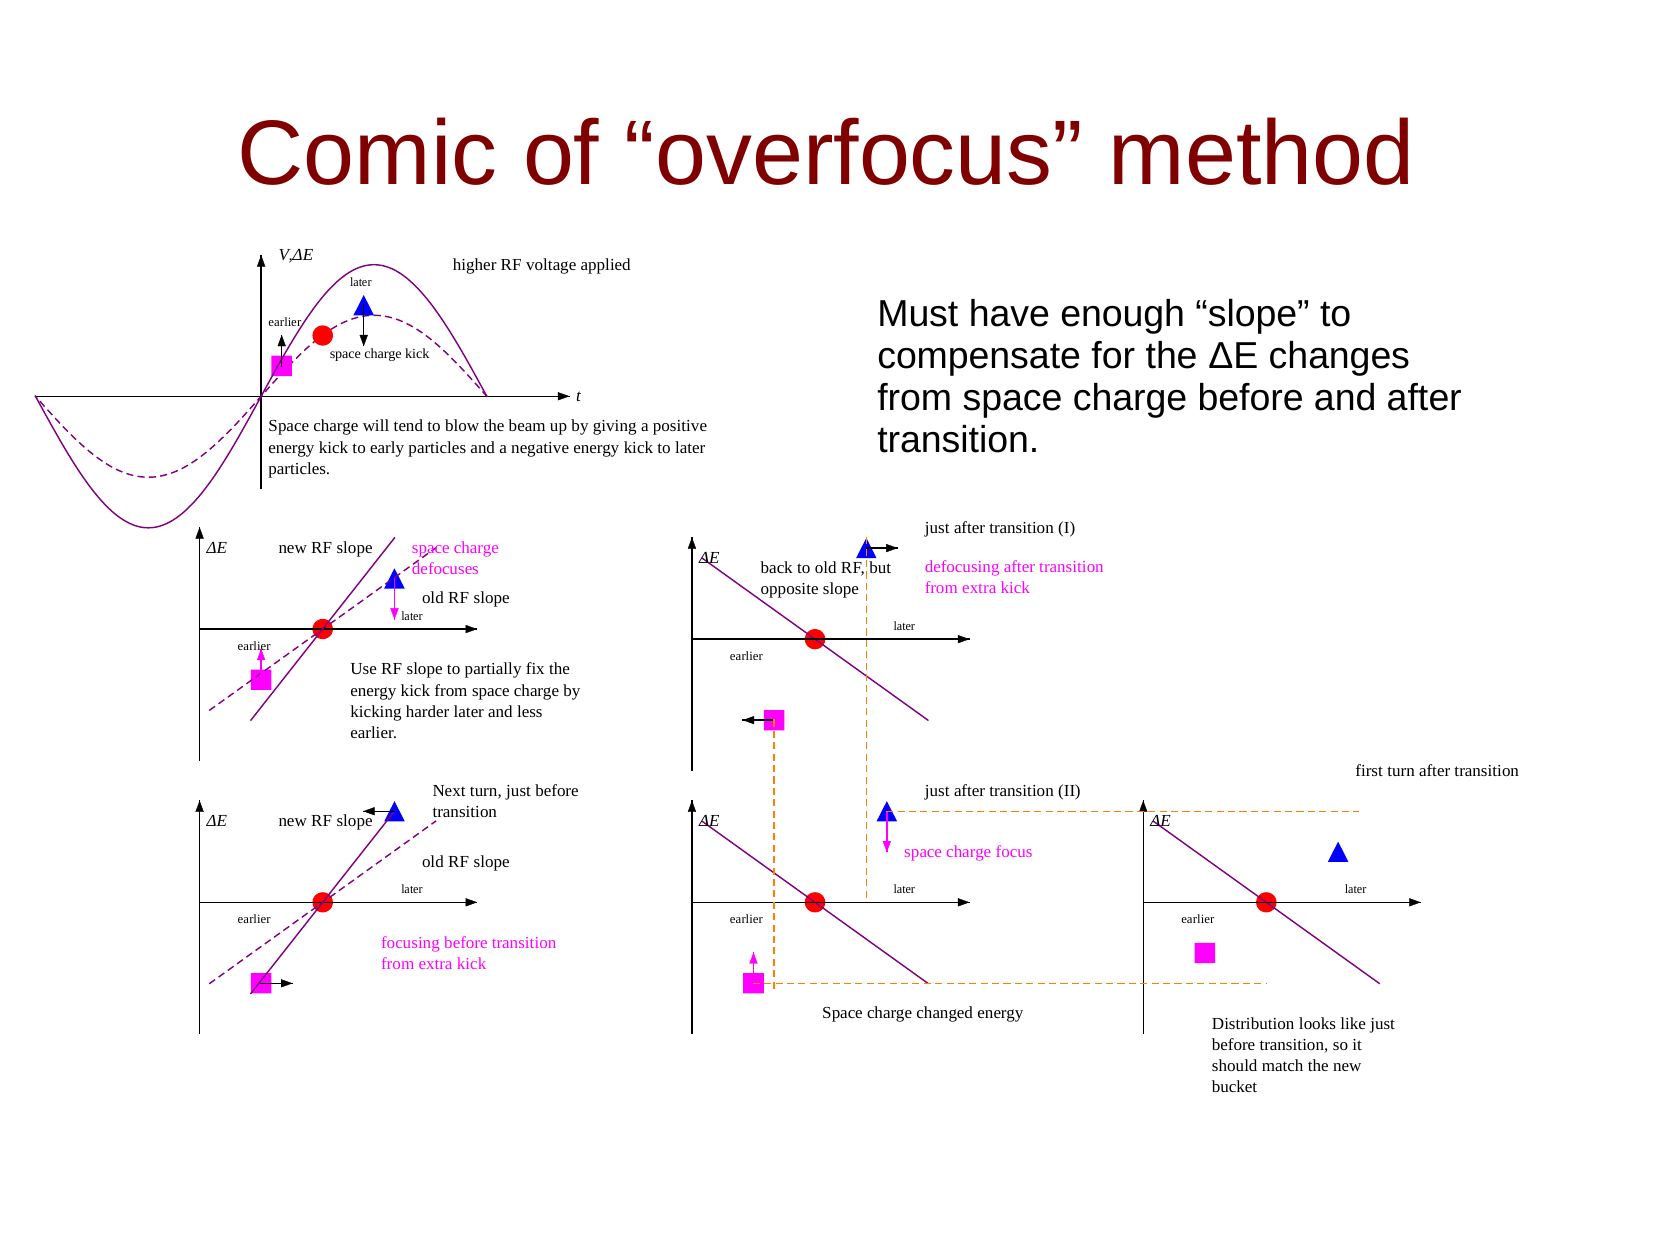

# Comic of “overfocus” method
Must have enough “slope” to compensate for the ΔE changes from space charge before and after transition.